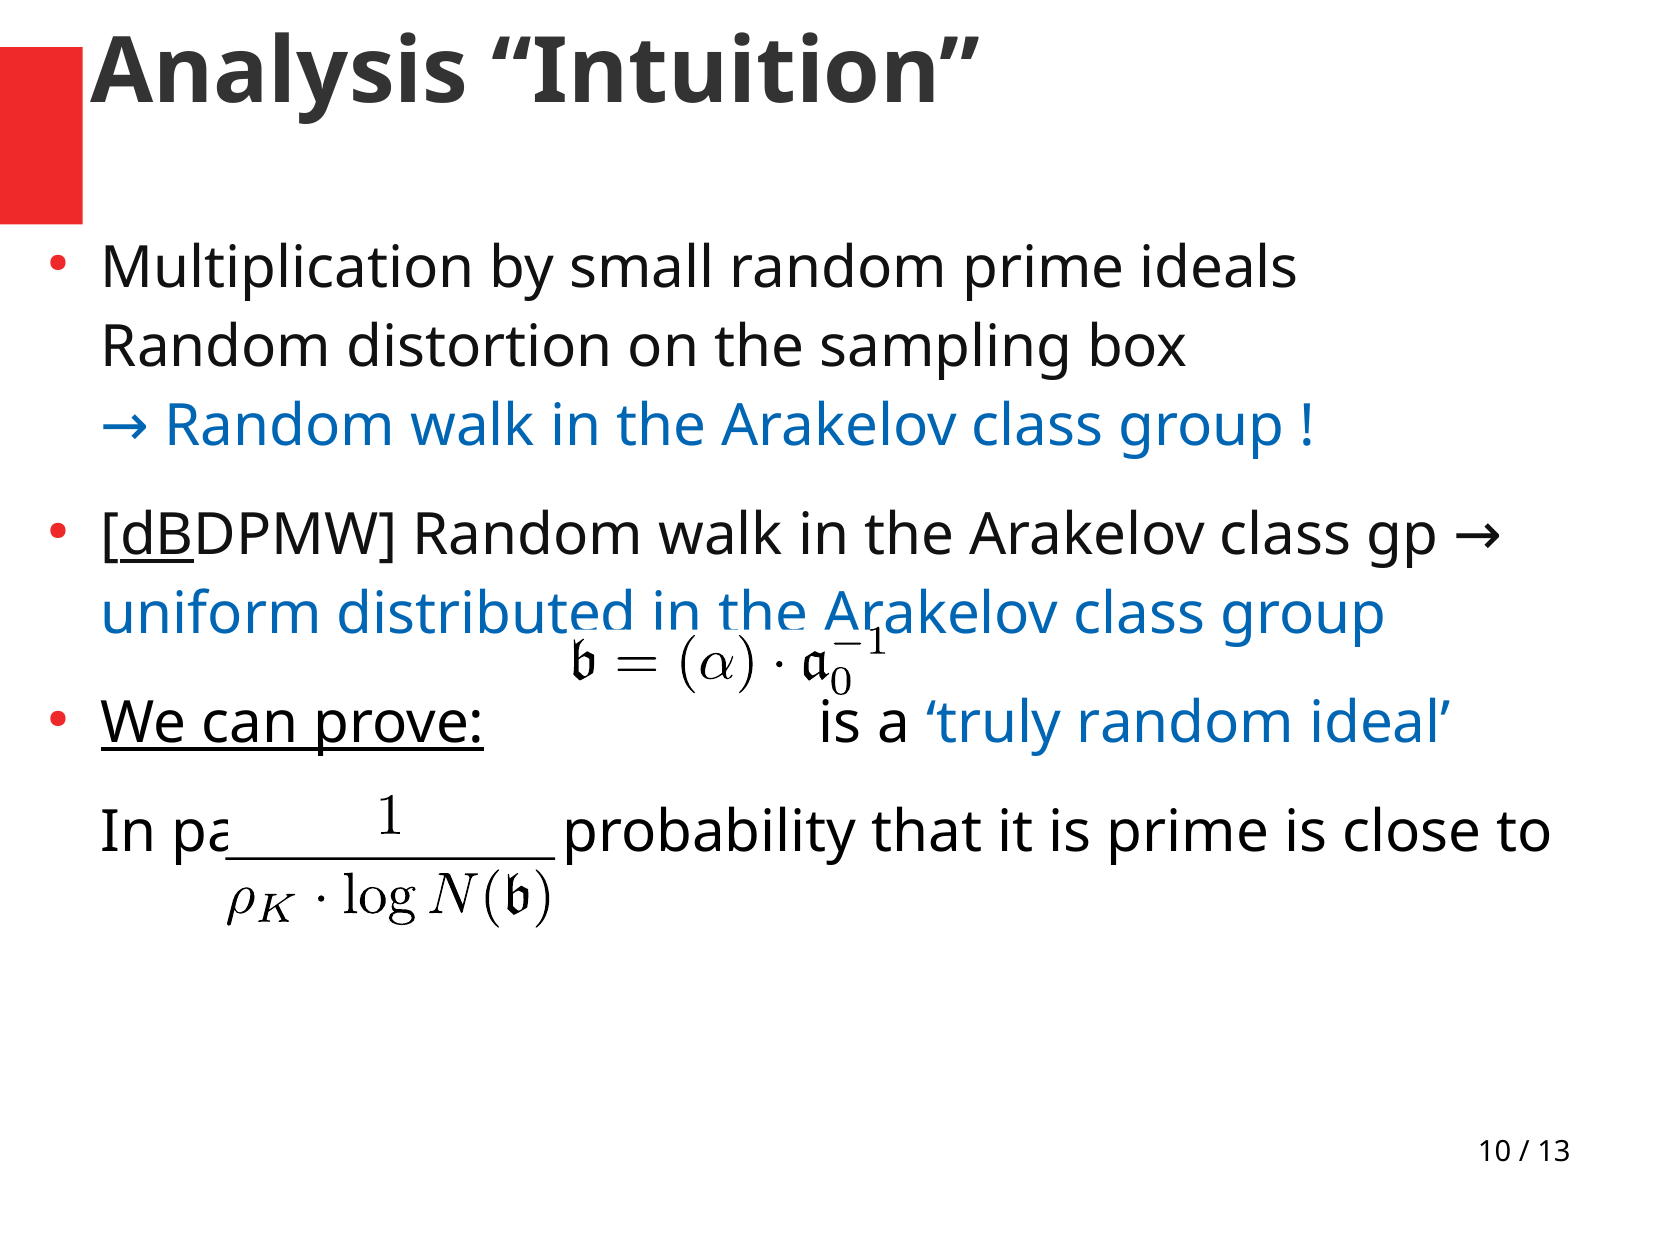

# Analysis “Intuition”
Multiplication by small random prime ideals
Random distortion on the sampling box
→ Random walk in the Arakelov class group !
[dBDPMW] Random walk in the Arakelov class gp → uniform distributed in the Arakelov class group
We can prove: is a ‘truly random ideal’
In particular, the probability that it is prime is close to
10